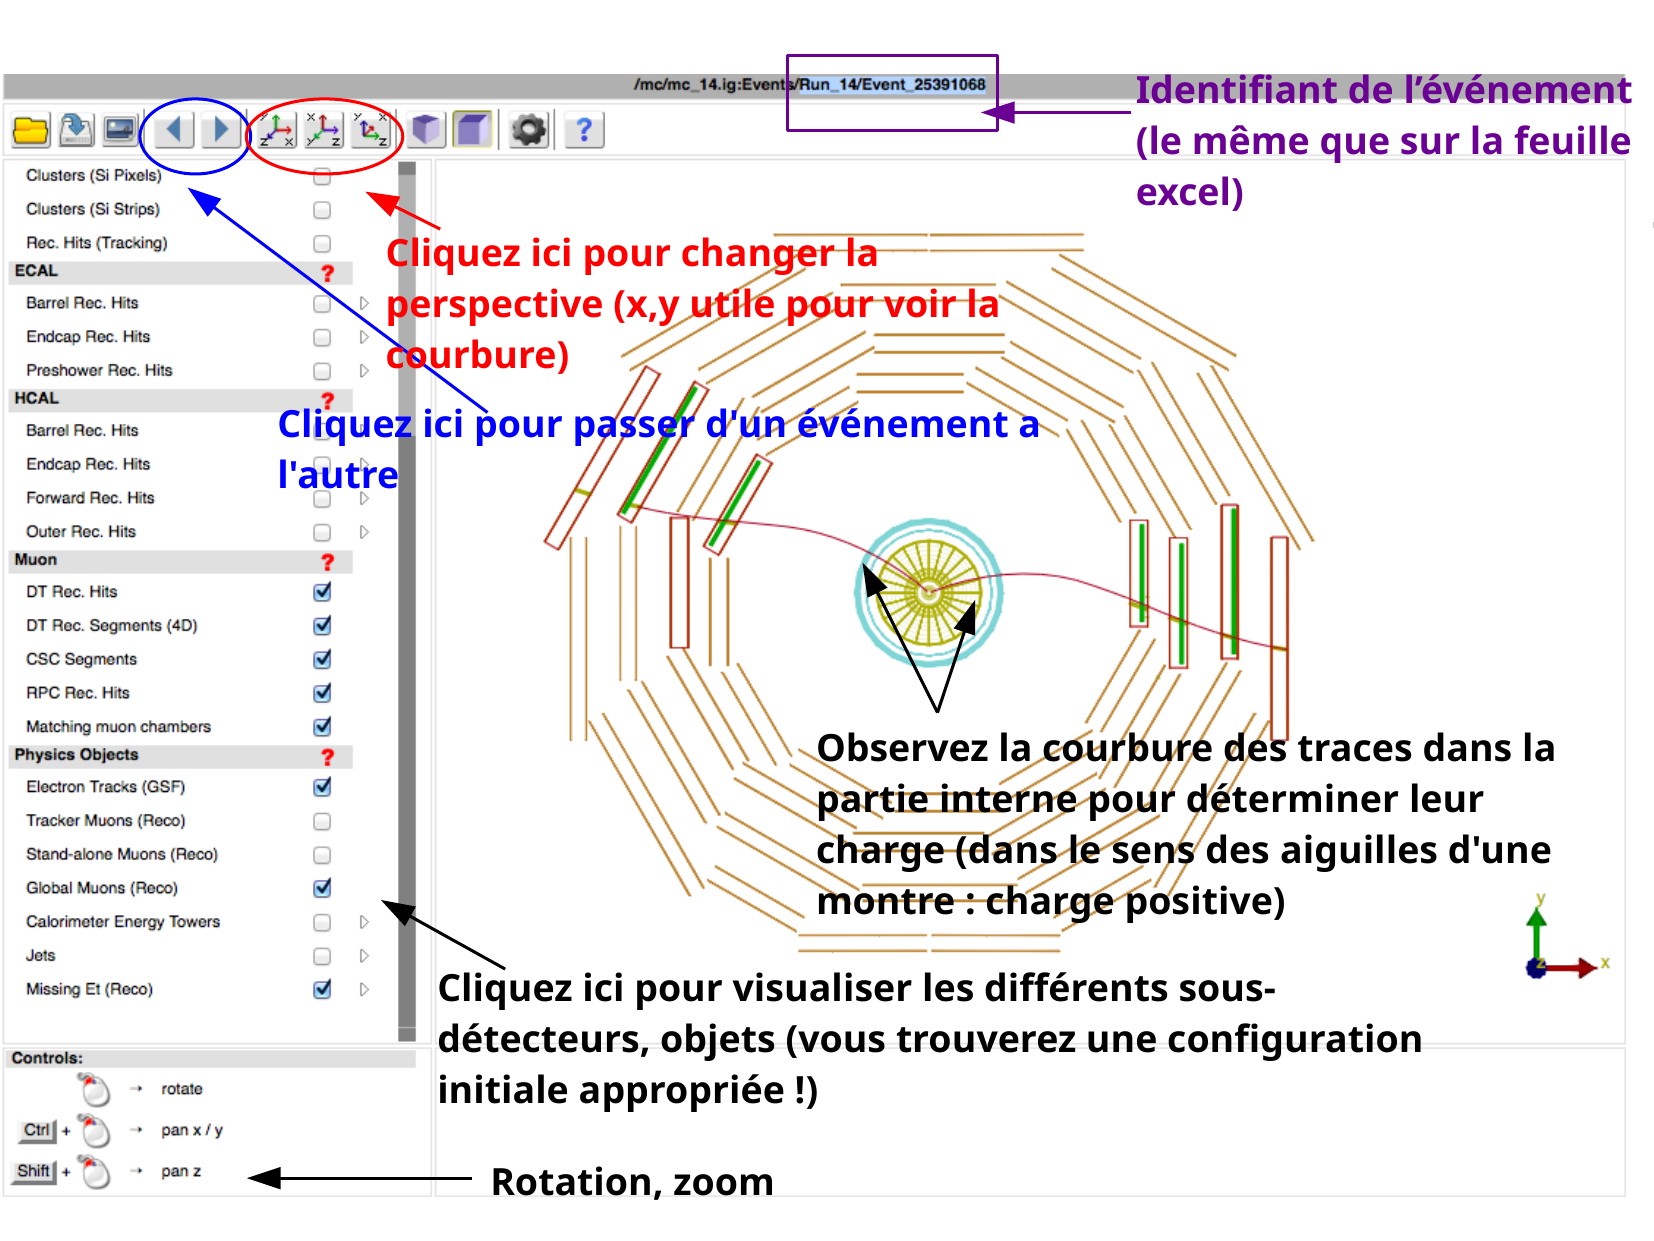

Identifiant de l’événement
(le même que sur la feuille excel)
Cliquez ici pour changer la perspective (x,y utile pour voir la courbure)
Cliquez ici pour passer d'un événement a l'autre
Observez la courbure des traces dans la partie interne pour déterminer leur charge (dans le sens des aiguilles d'une montre : charge positive)
Cliquez ici pour visualiser les différents sous-détecteurs, objets (vous trouverez une configuration initiale appropriée !)
Rotation, zoom